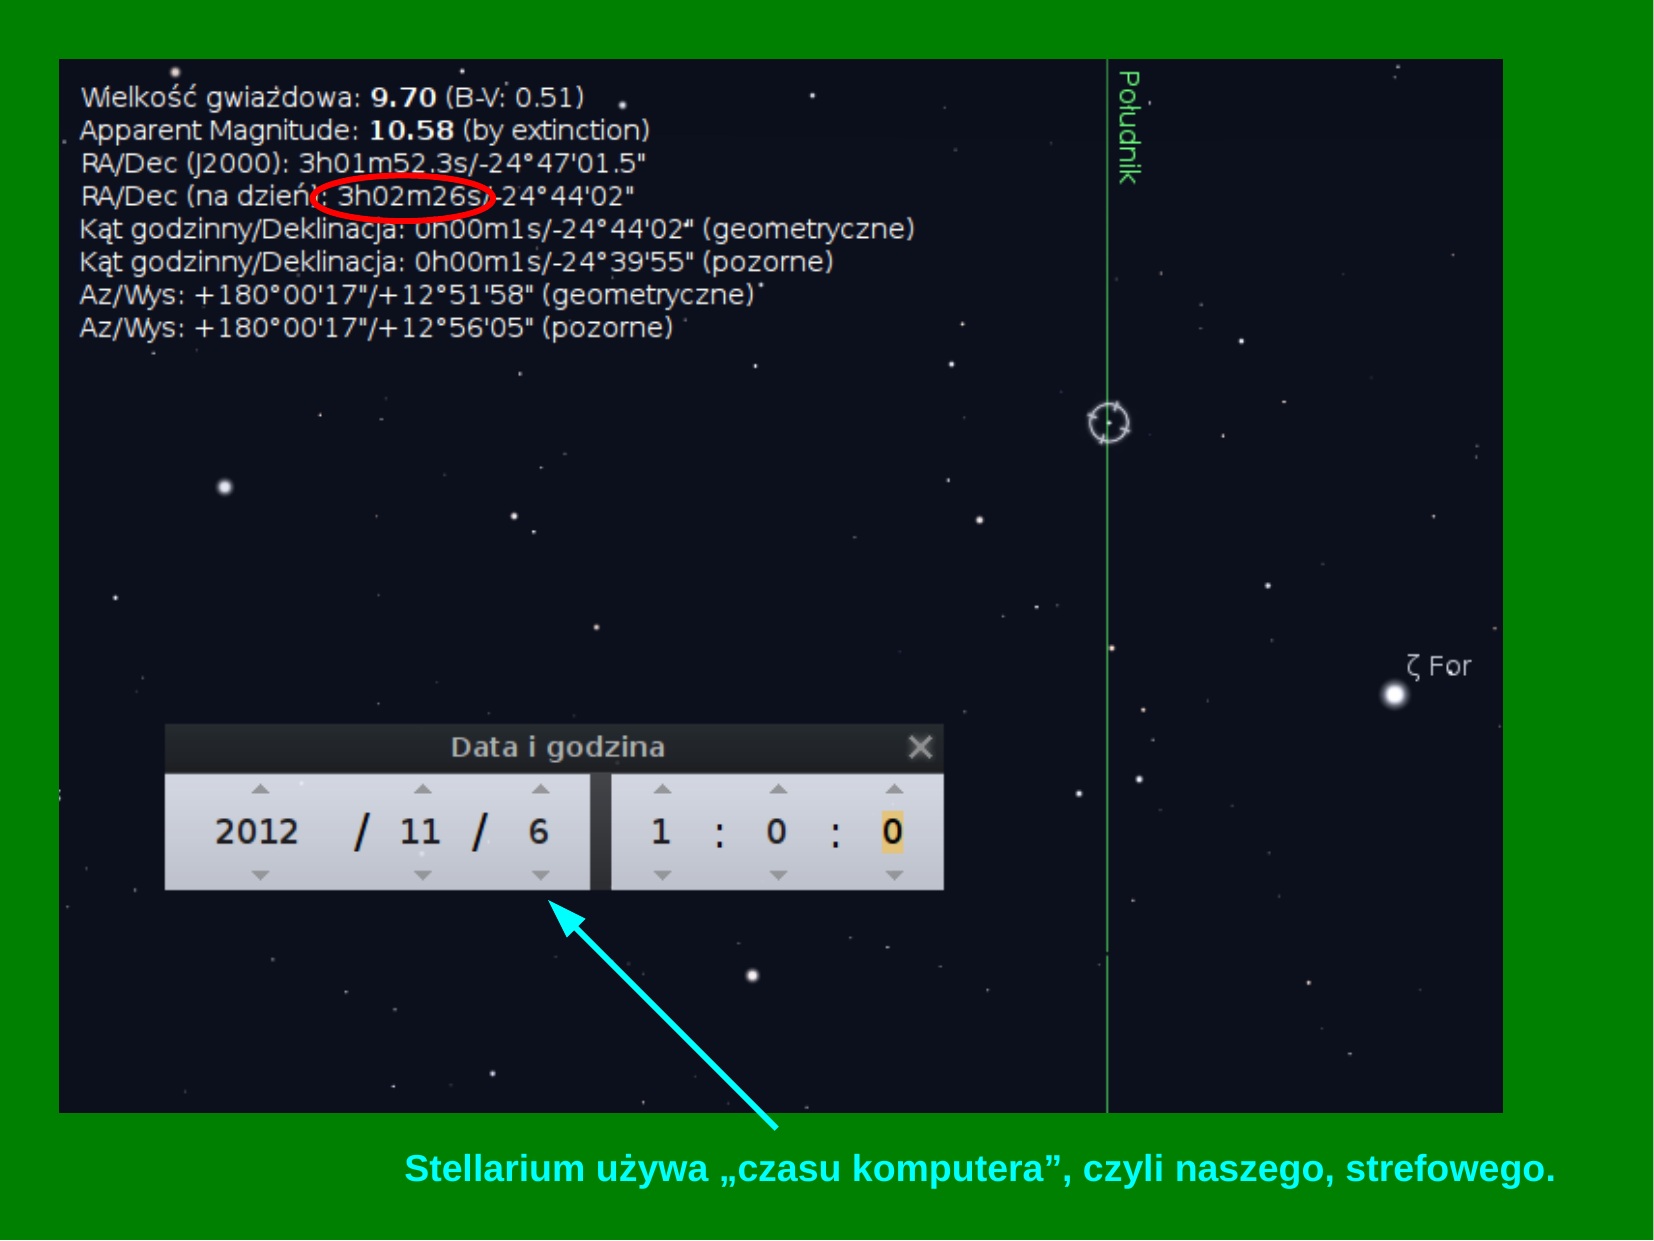

Stellarium używa „czasu komputera”, czyli naszego, strefowego.